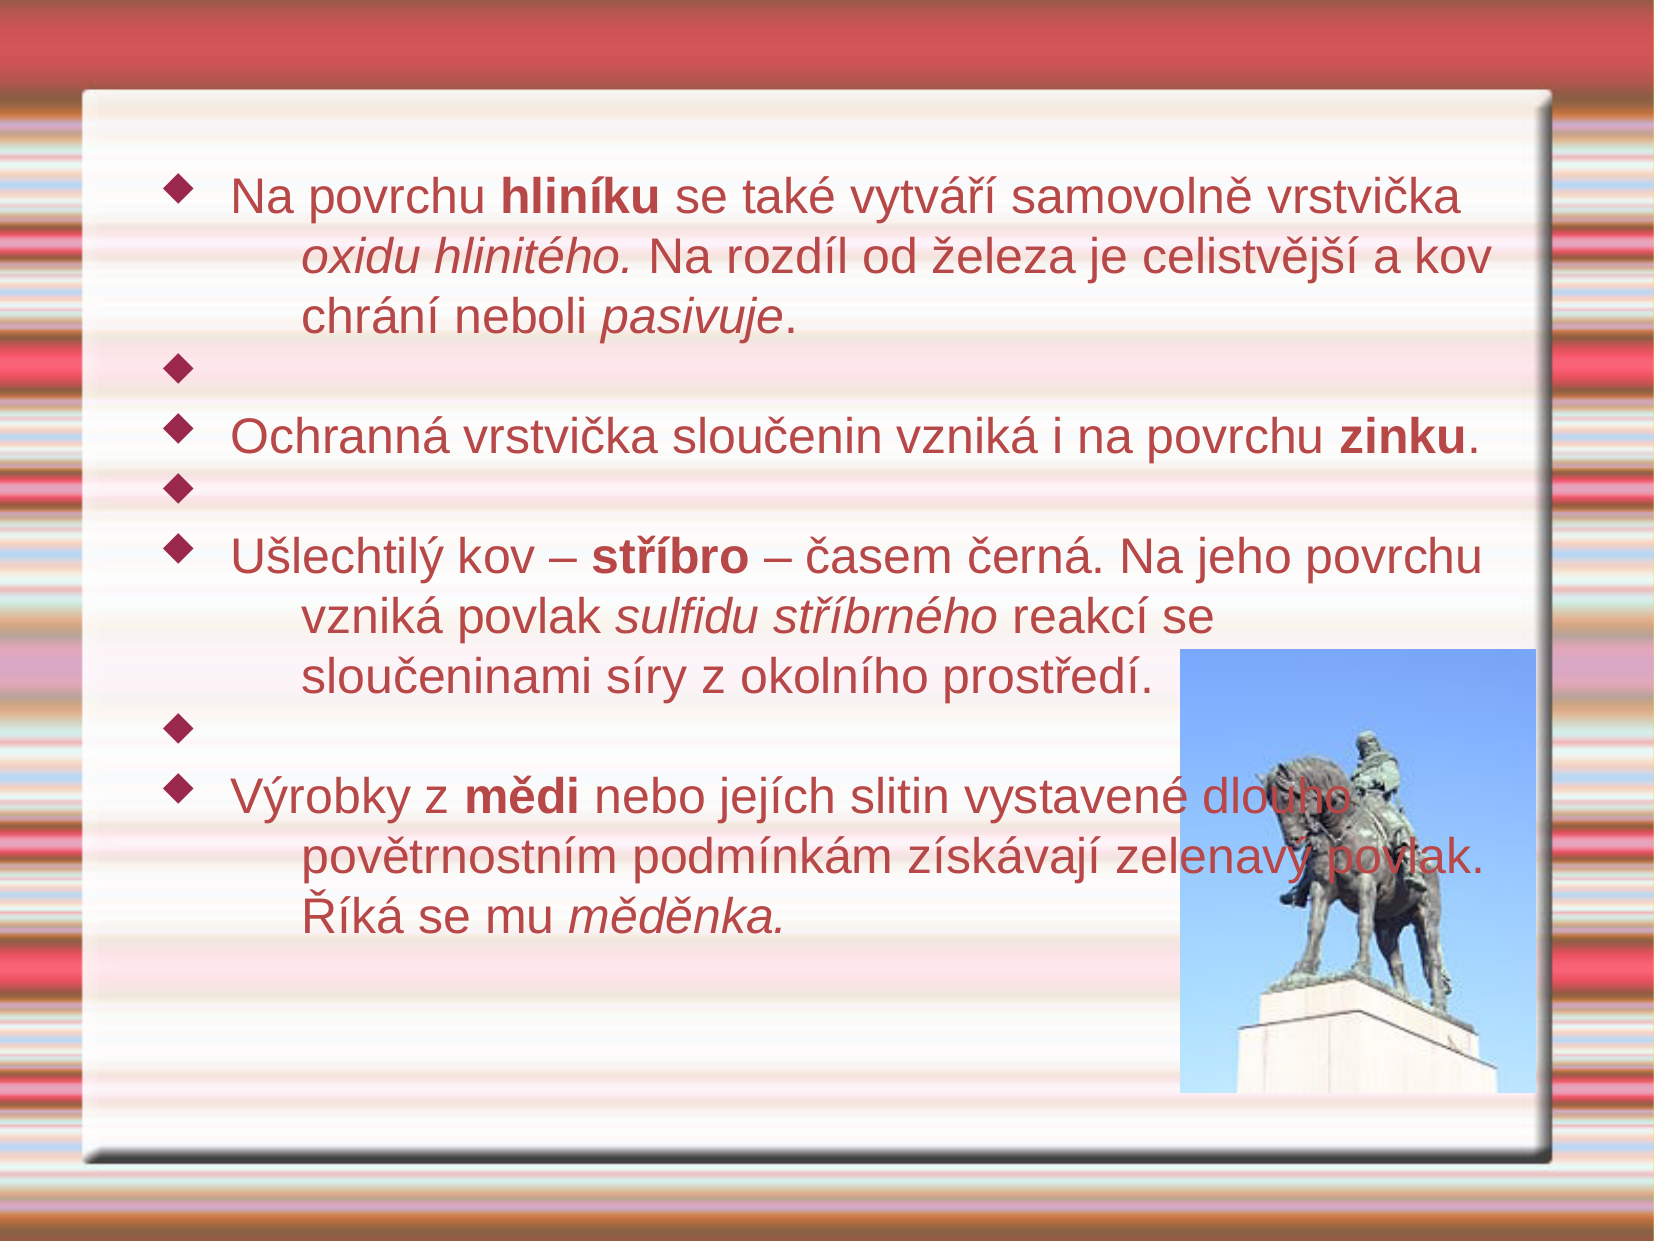

# Na povrchu hliníku se také vytváří samovolně vrstvička oxidu hlinitého. Na rozdíl od železa je celistvější a kov chrání neboli pasivuje.
Ochranná vrstvička sloučenin vzniká i na povrchu zinku.
Ušlechtilý kov – stříbro – časem černá. Na jeho povrchu vzniká povlak sulfidu stříbrného reakcí se sloučeninami síry z okolního prostředí.
Výrobky z mědi nebo jejích slitin vystavené dlouho povětrnostním podmínkám získávají zelenavý povlak. Říká se mu měděnka.